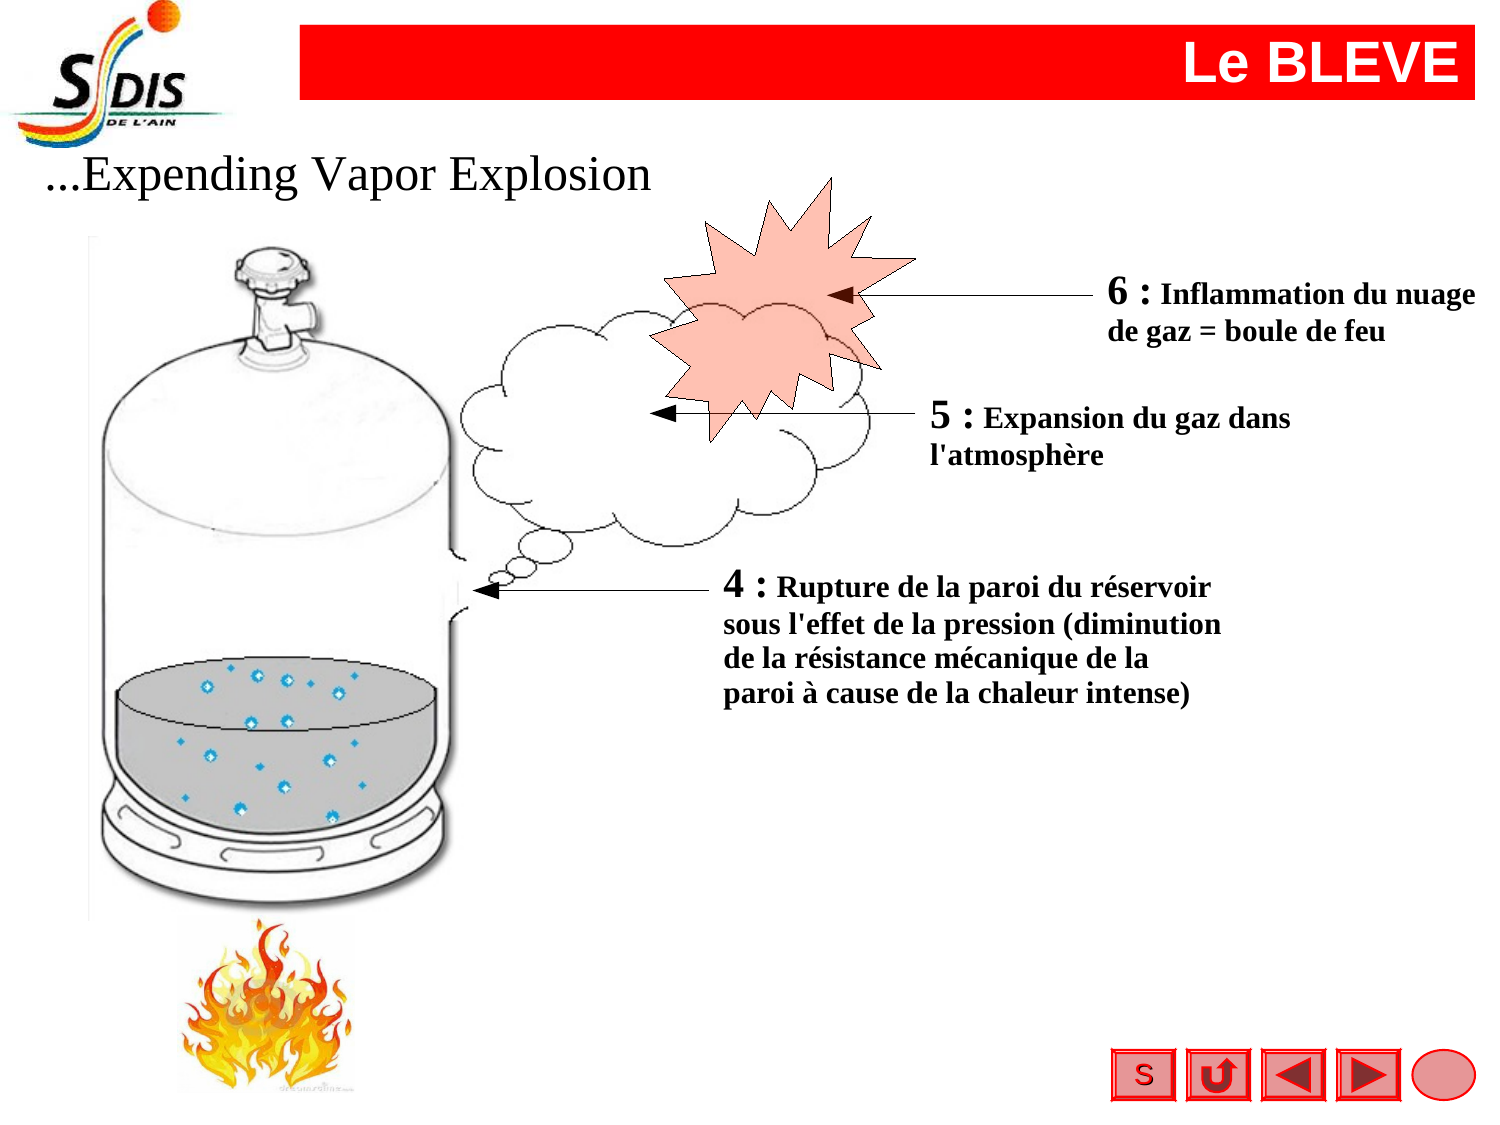

Le BLEVE
...Expending Vapor Explosion
6 : Inflammation du nuage de gaz = boule de feu
5 : Expansion du gaz dans l'atmosphère
4 : Rupture de la paroi du réservoir sous l'effet de la pression (diminution de la résistance mécanique de la paroi à cause de la chaleur intense)